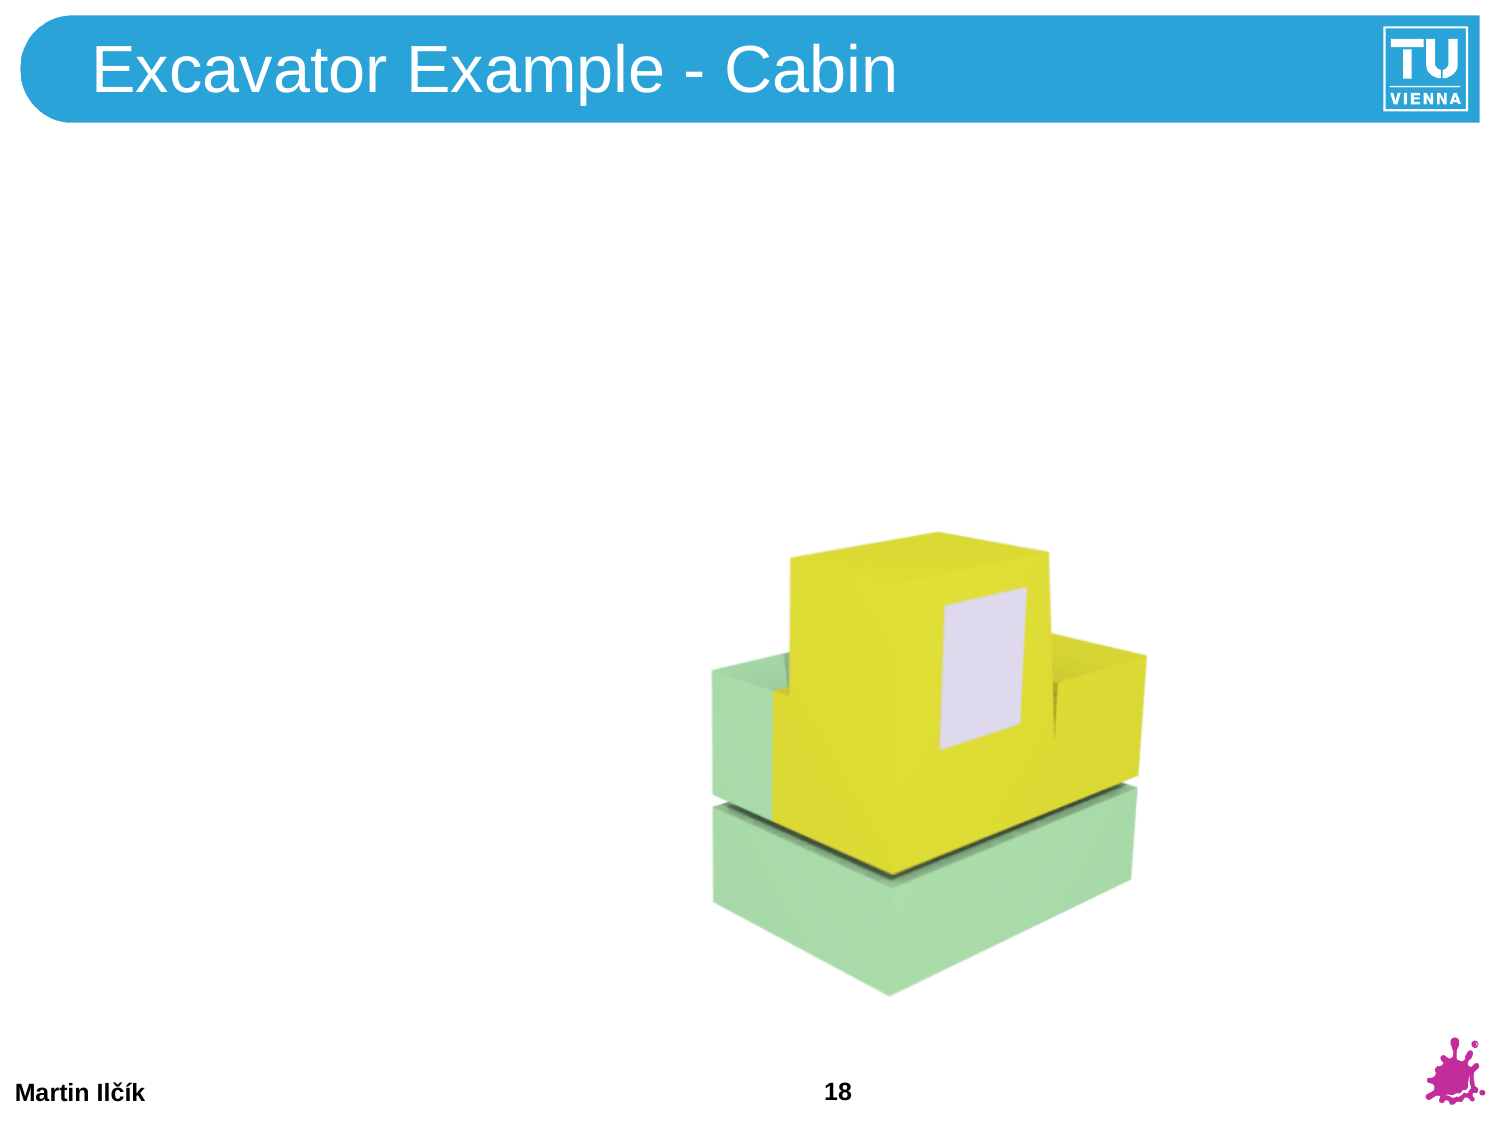

# Excavator Example - Cabin
Martin Ilčík